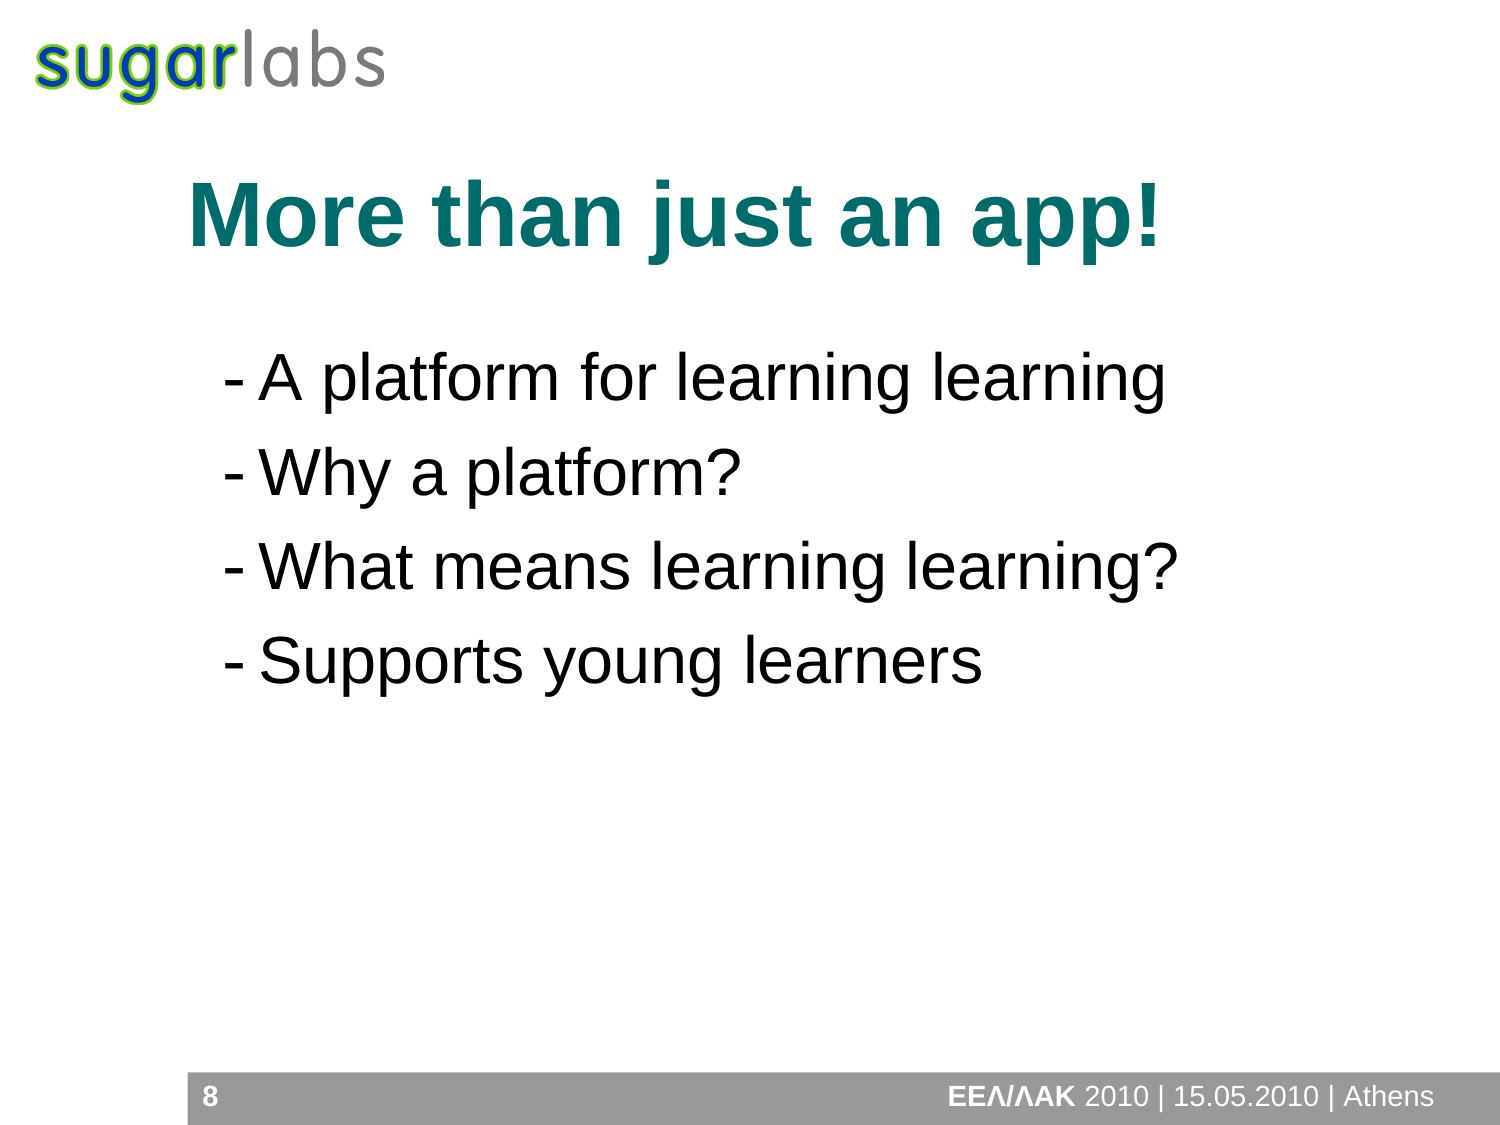

# More than just an app!
A platform for learning learning
Why a platform?
What means learning learning?
Supports young learners